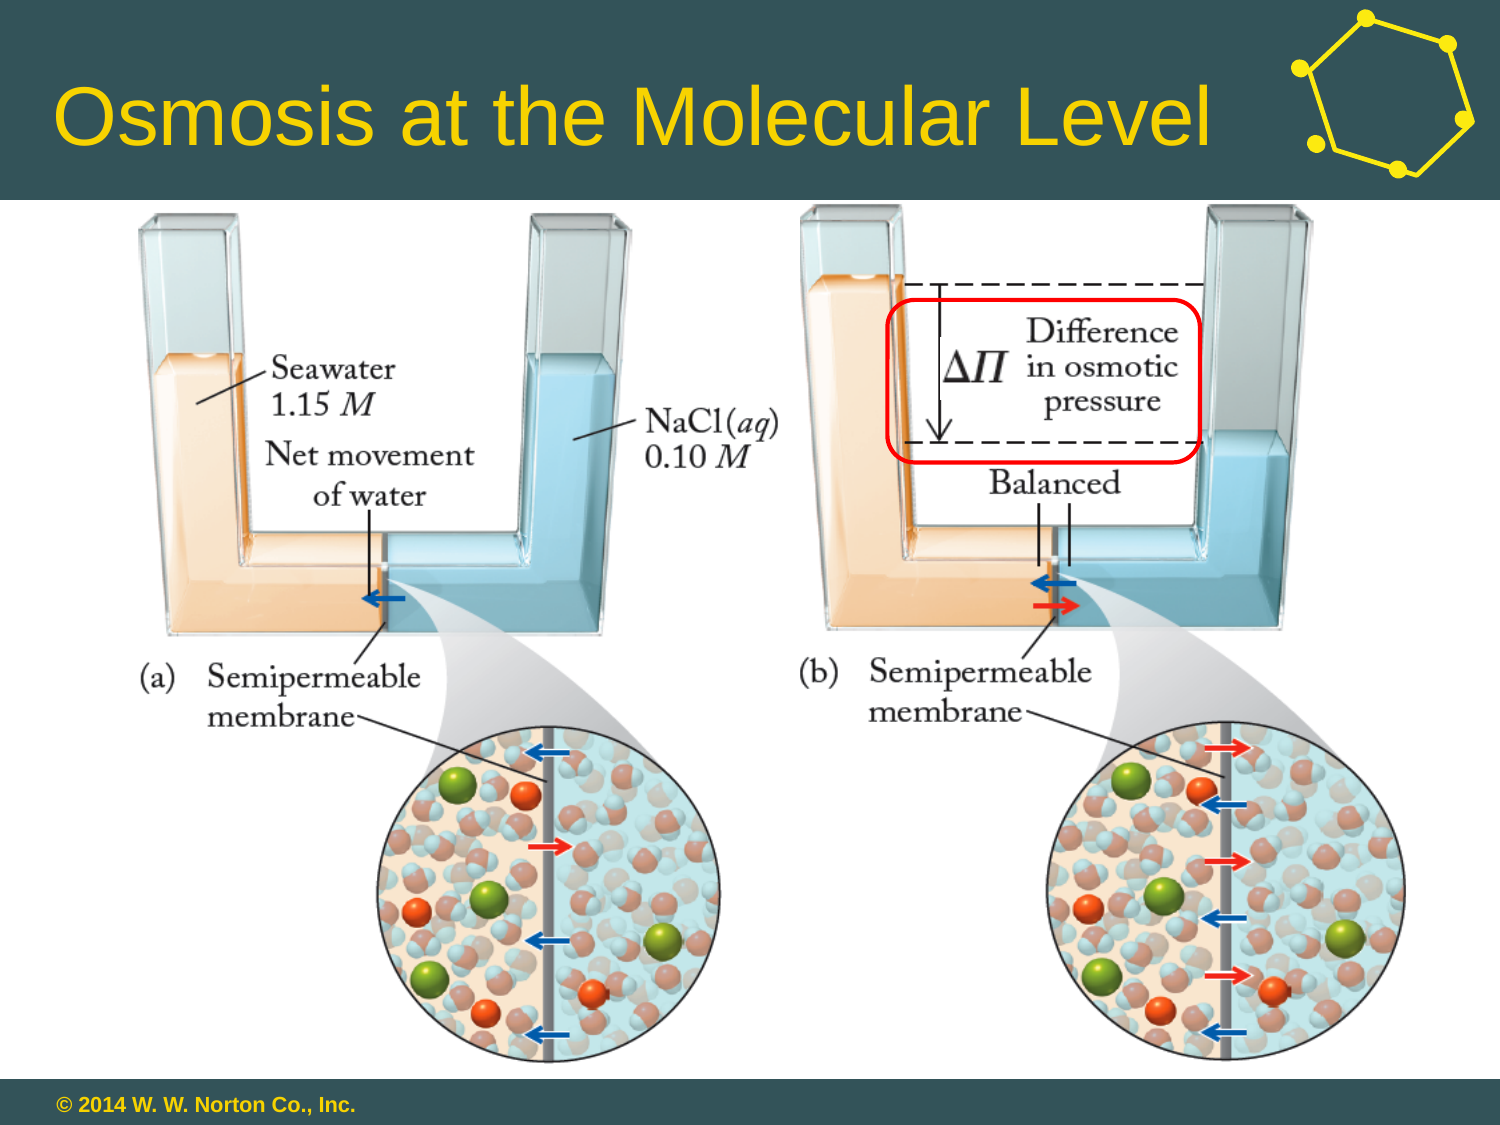

# Osmosis at the Molecular Level
Direction of solvent flow.